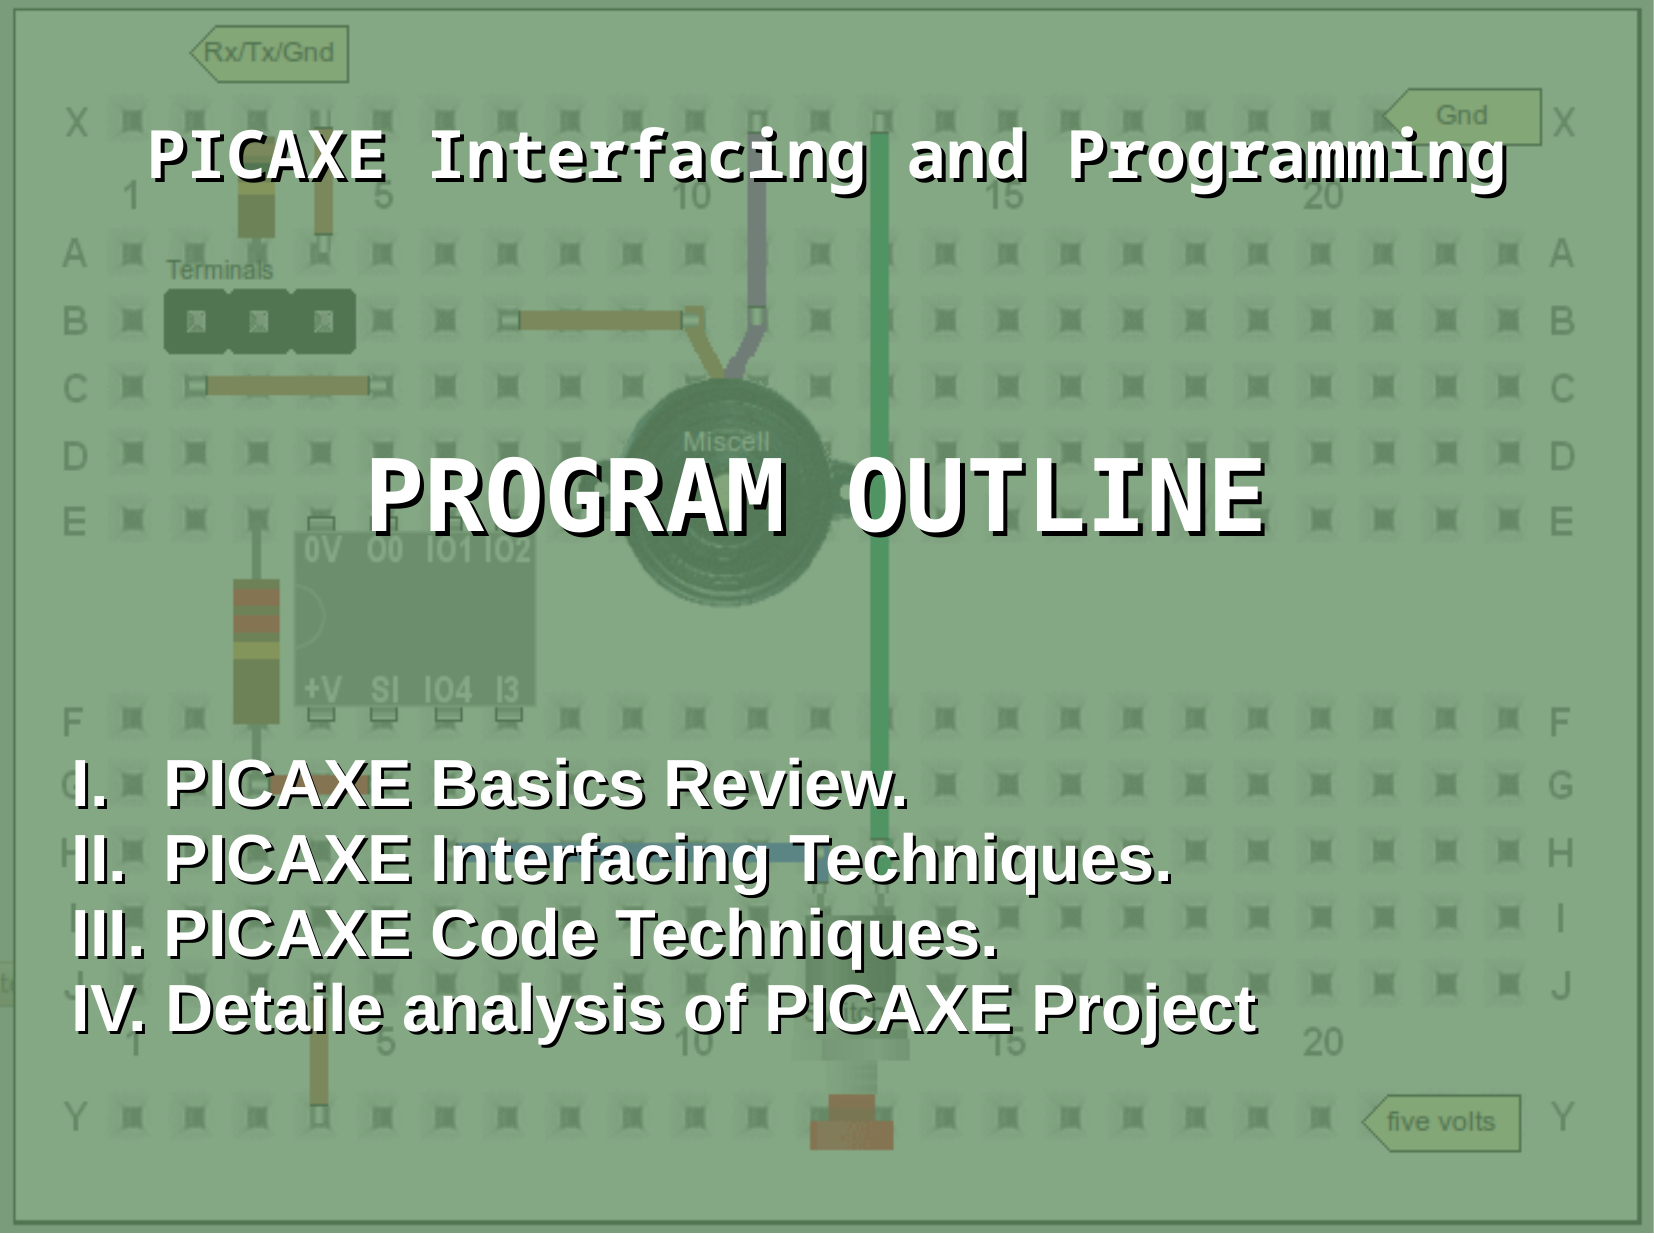

# PICAXE Interfacing and Programming
PROGRAM OUTLINE
I. PICAXE Basics Review.
II. PICAXE Interfacing Techniques.
III. PICAXE Code Techniques.
IV. Detaile analysis of PICAXE Project